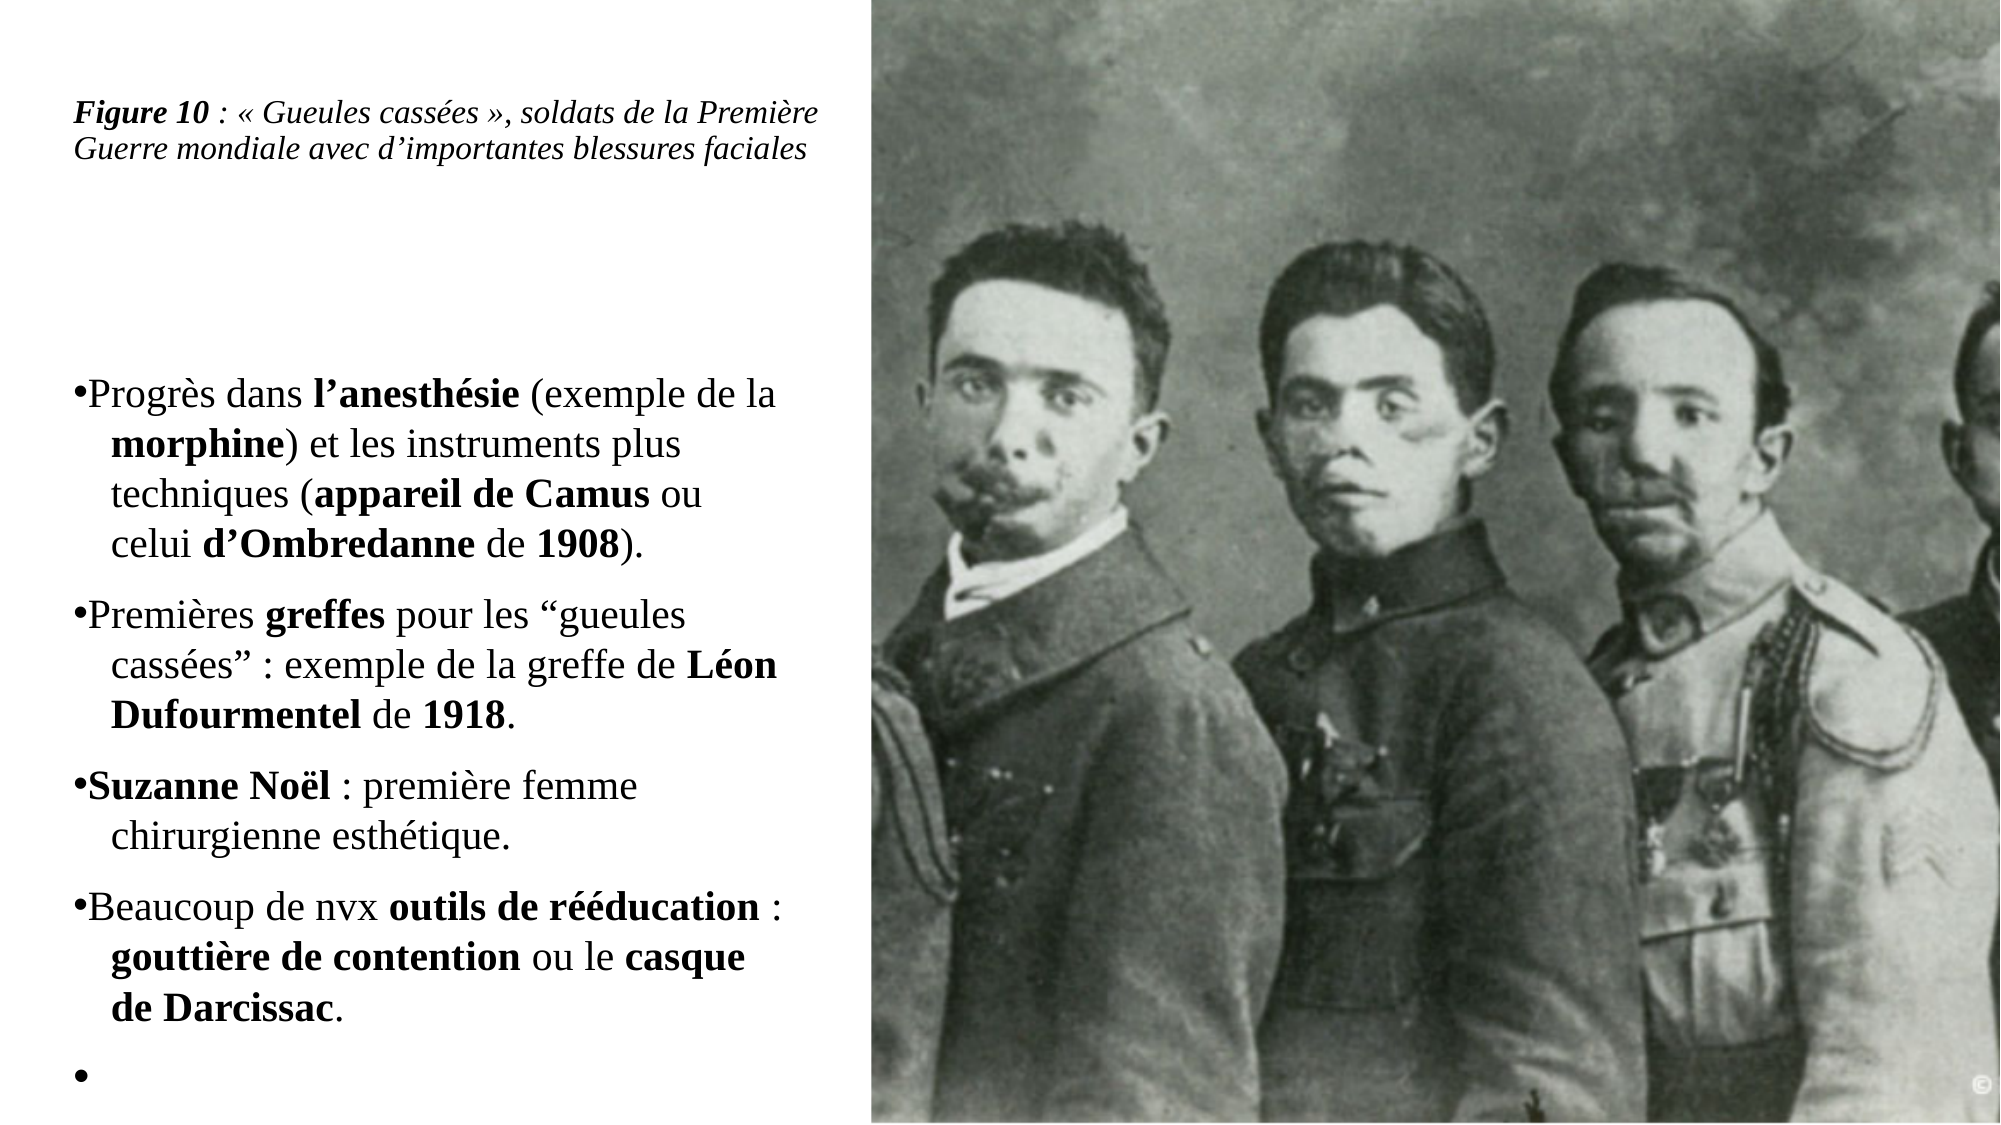

# Figure 10 : « Gueules cassées », soldats de la Première Guerre mondiale avec d’importantes blessures faciales
Progrès dans l’anesthésie (exemple de la morphine) et les instruments plus techniques (appareil de Camus ou celui d’Ombredanne de 1908).
Premières greffes pour les “gueules cassées” : exemple de la greffe de Léon Dufourmentel de 1918.
Suzanne Noël : première femme chirurgienne esthétique.
Beaucoup de nvx outils de rééducation : gouttière de contention ou le casque de Darcissac.